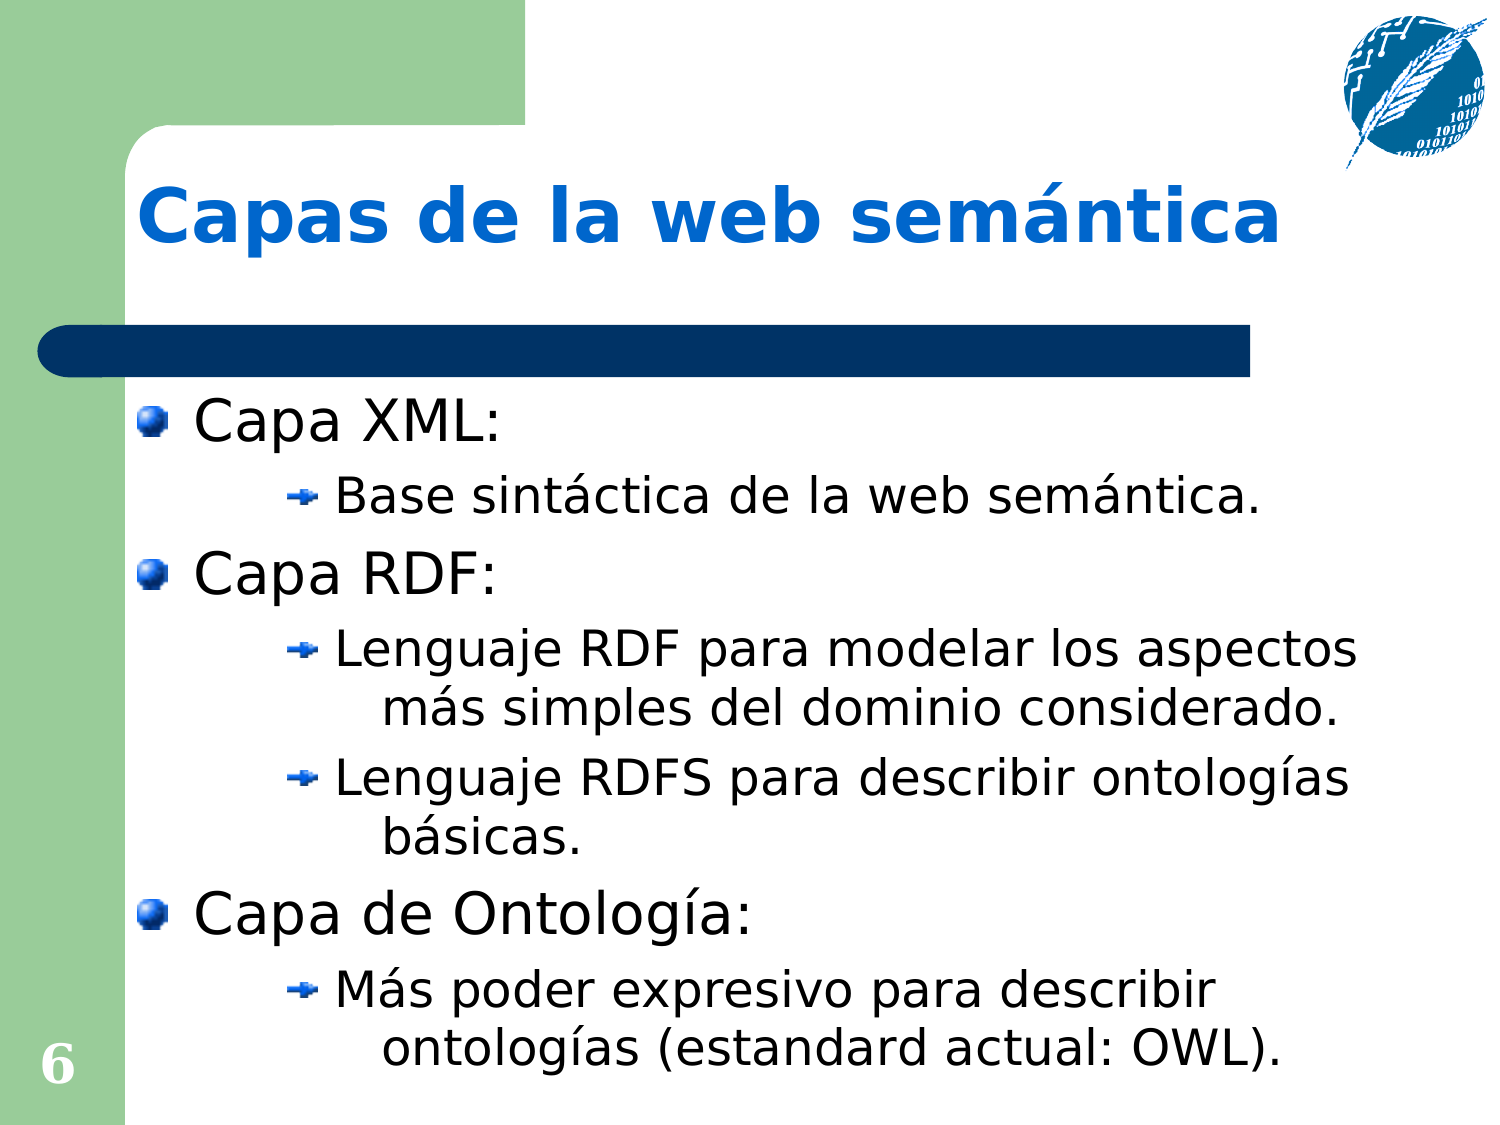

# Capas de la web semántica
Capa XML:
Base sintáctica de la web semántica.
Capa RDF:
Lenguaje RDF para modelar los aspectos más simples del dominio considerado.
Lenguaje RDFS para describir ontologías básicas.
Capa de Ontología:
Más poder expresivo para describir ontologías (estandard actual: OWL).
6